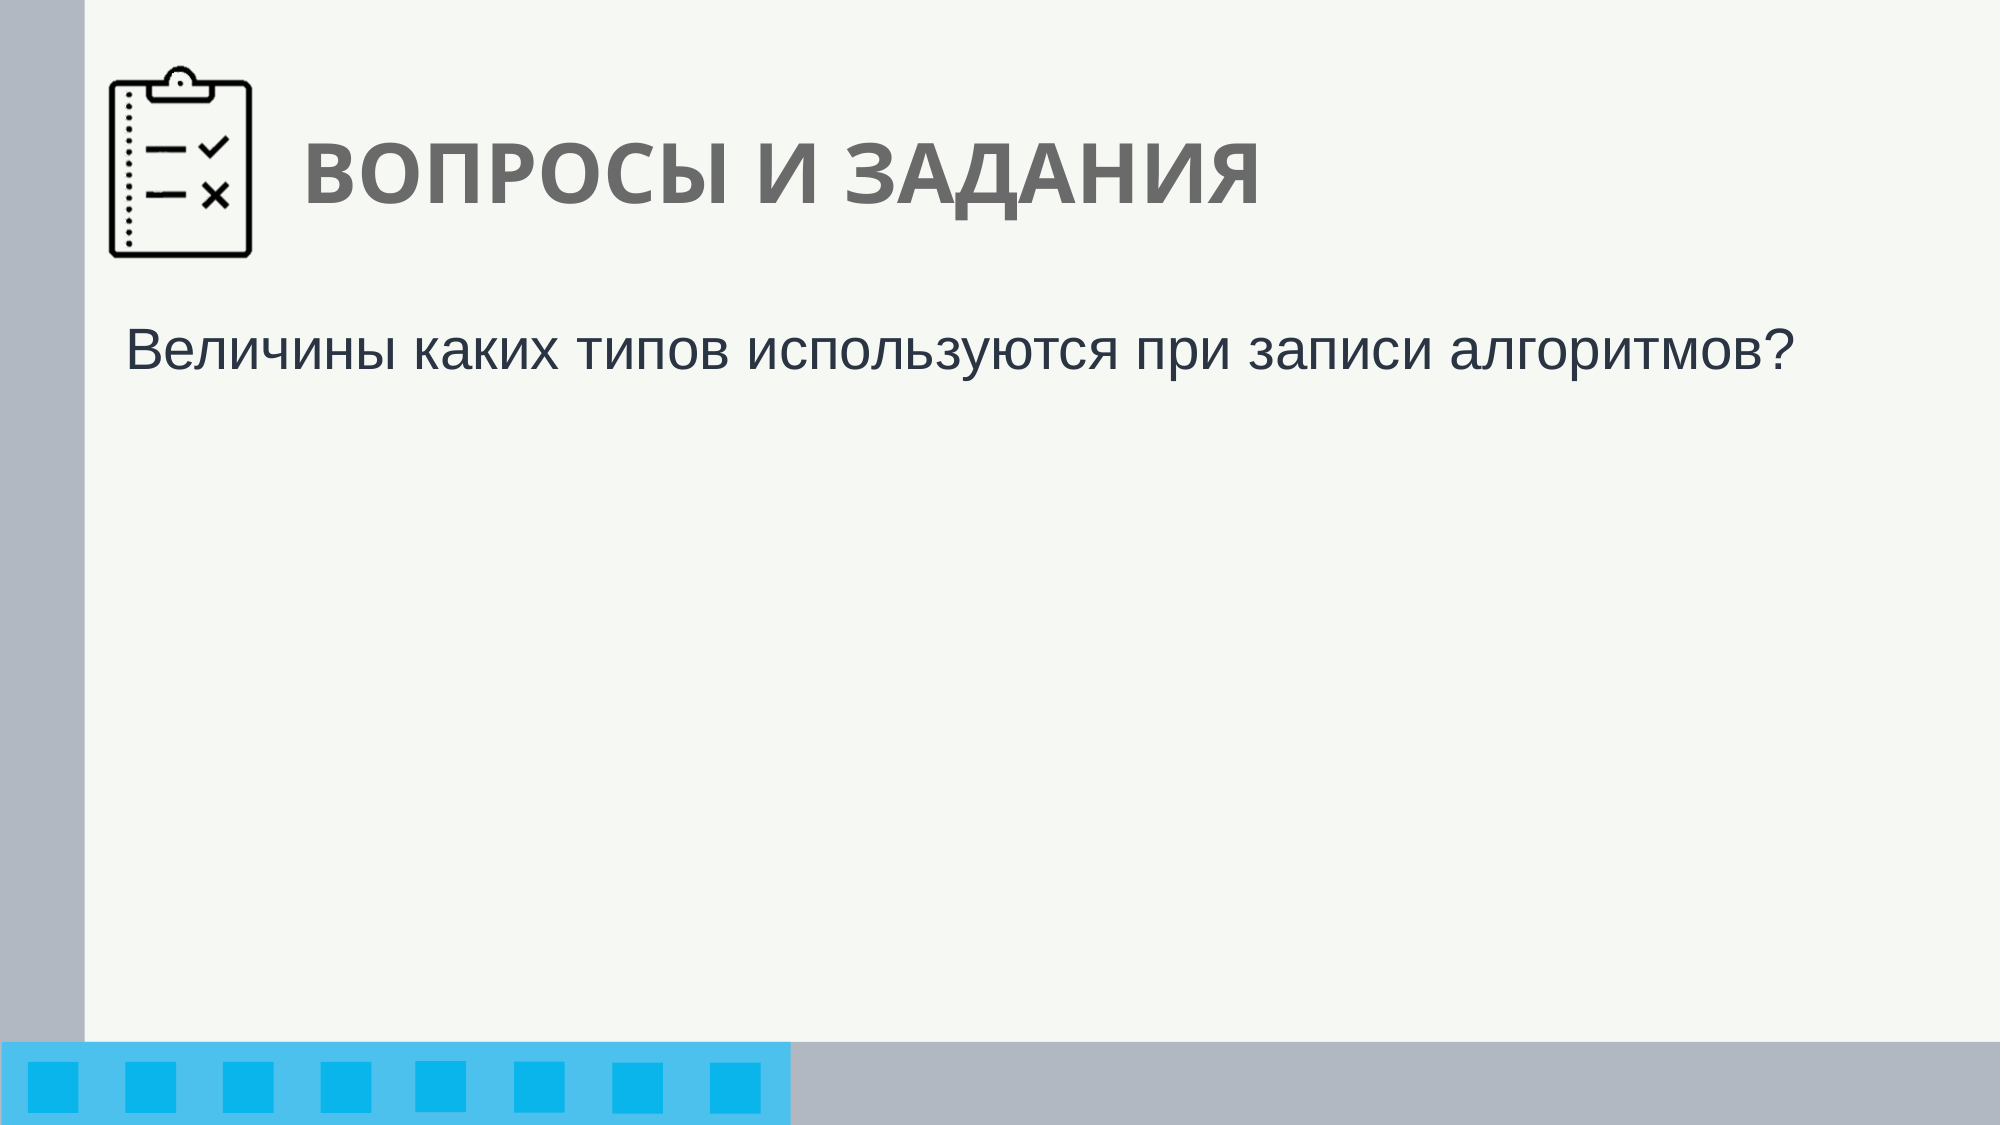

# ВОПРОСЫ И ЗАДАНИЯ
Величины каких типов используются при записи алгоритмов?